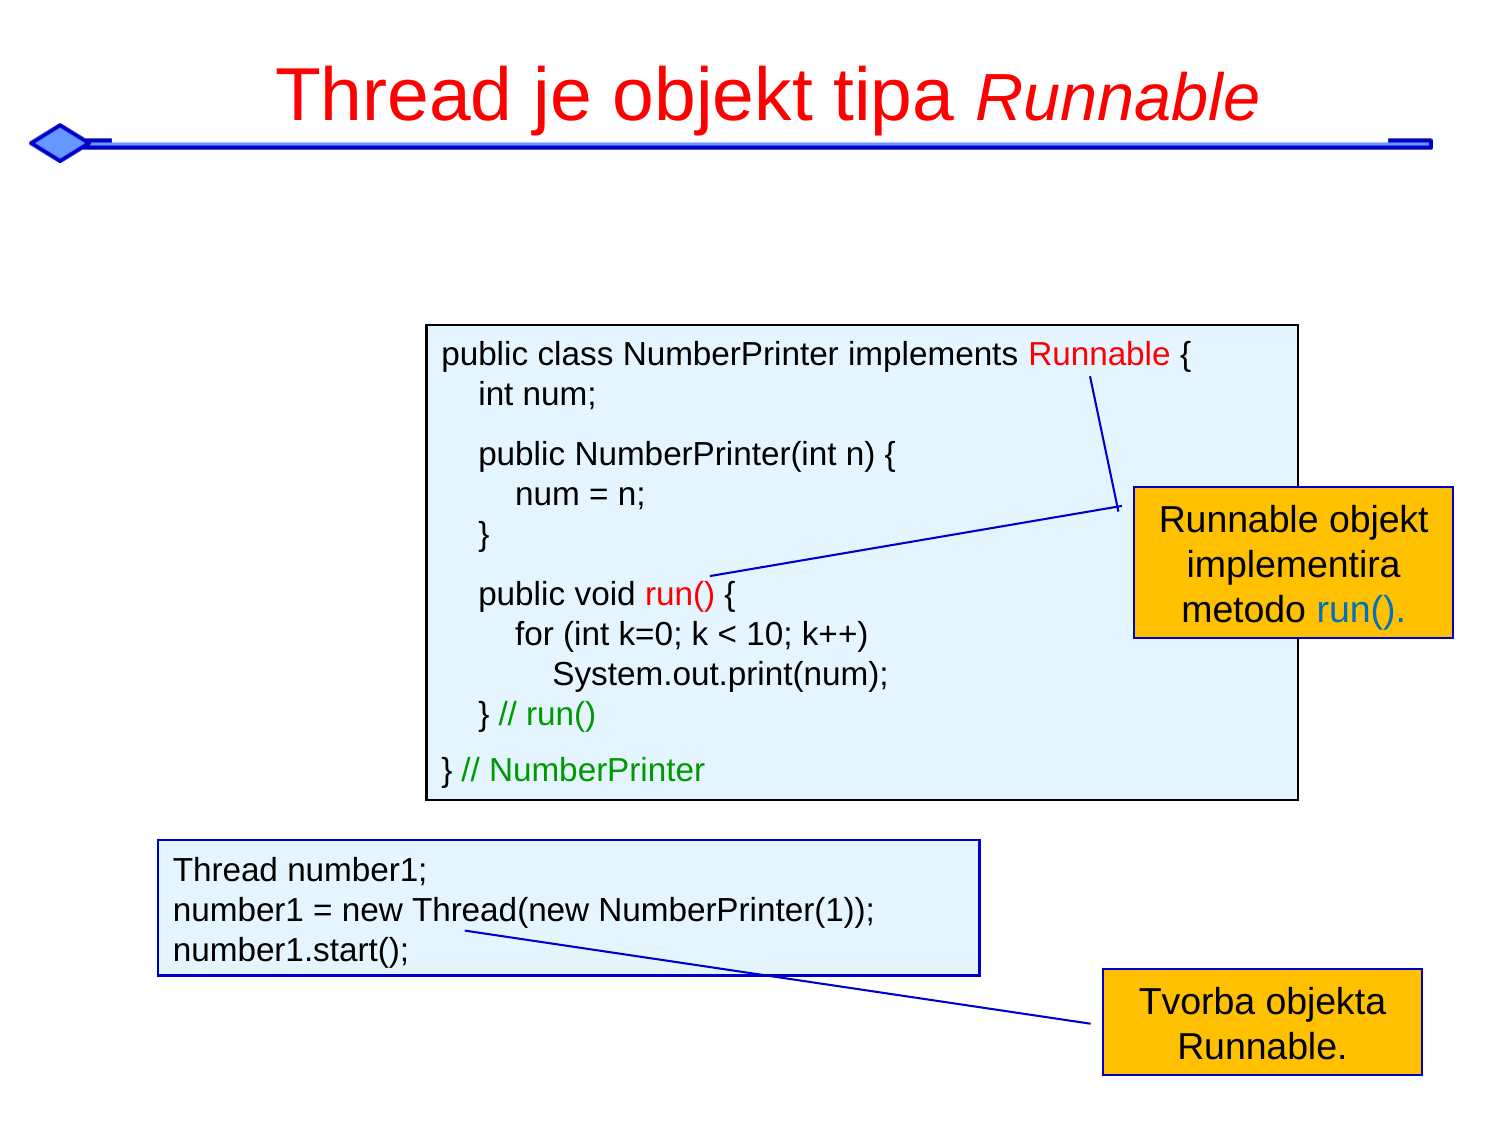

# Thread je objekt tipa Runnable
public class NumberPrinter implements Runnable {
 int num;
 public NumberPrinter(int n) {
 num = n;
 }
 public void run() {
 for (int k=0; k < 10; k++)
 System.out.print(num);
 } // run()
} // NumberPrinter
Runnable objekt implementira metodo run().
Thread number1;
number1 = new Thread(new NumberPrinter(1));
number1.start();
Tvorba objekta Runnable.